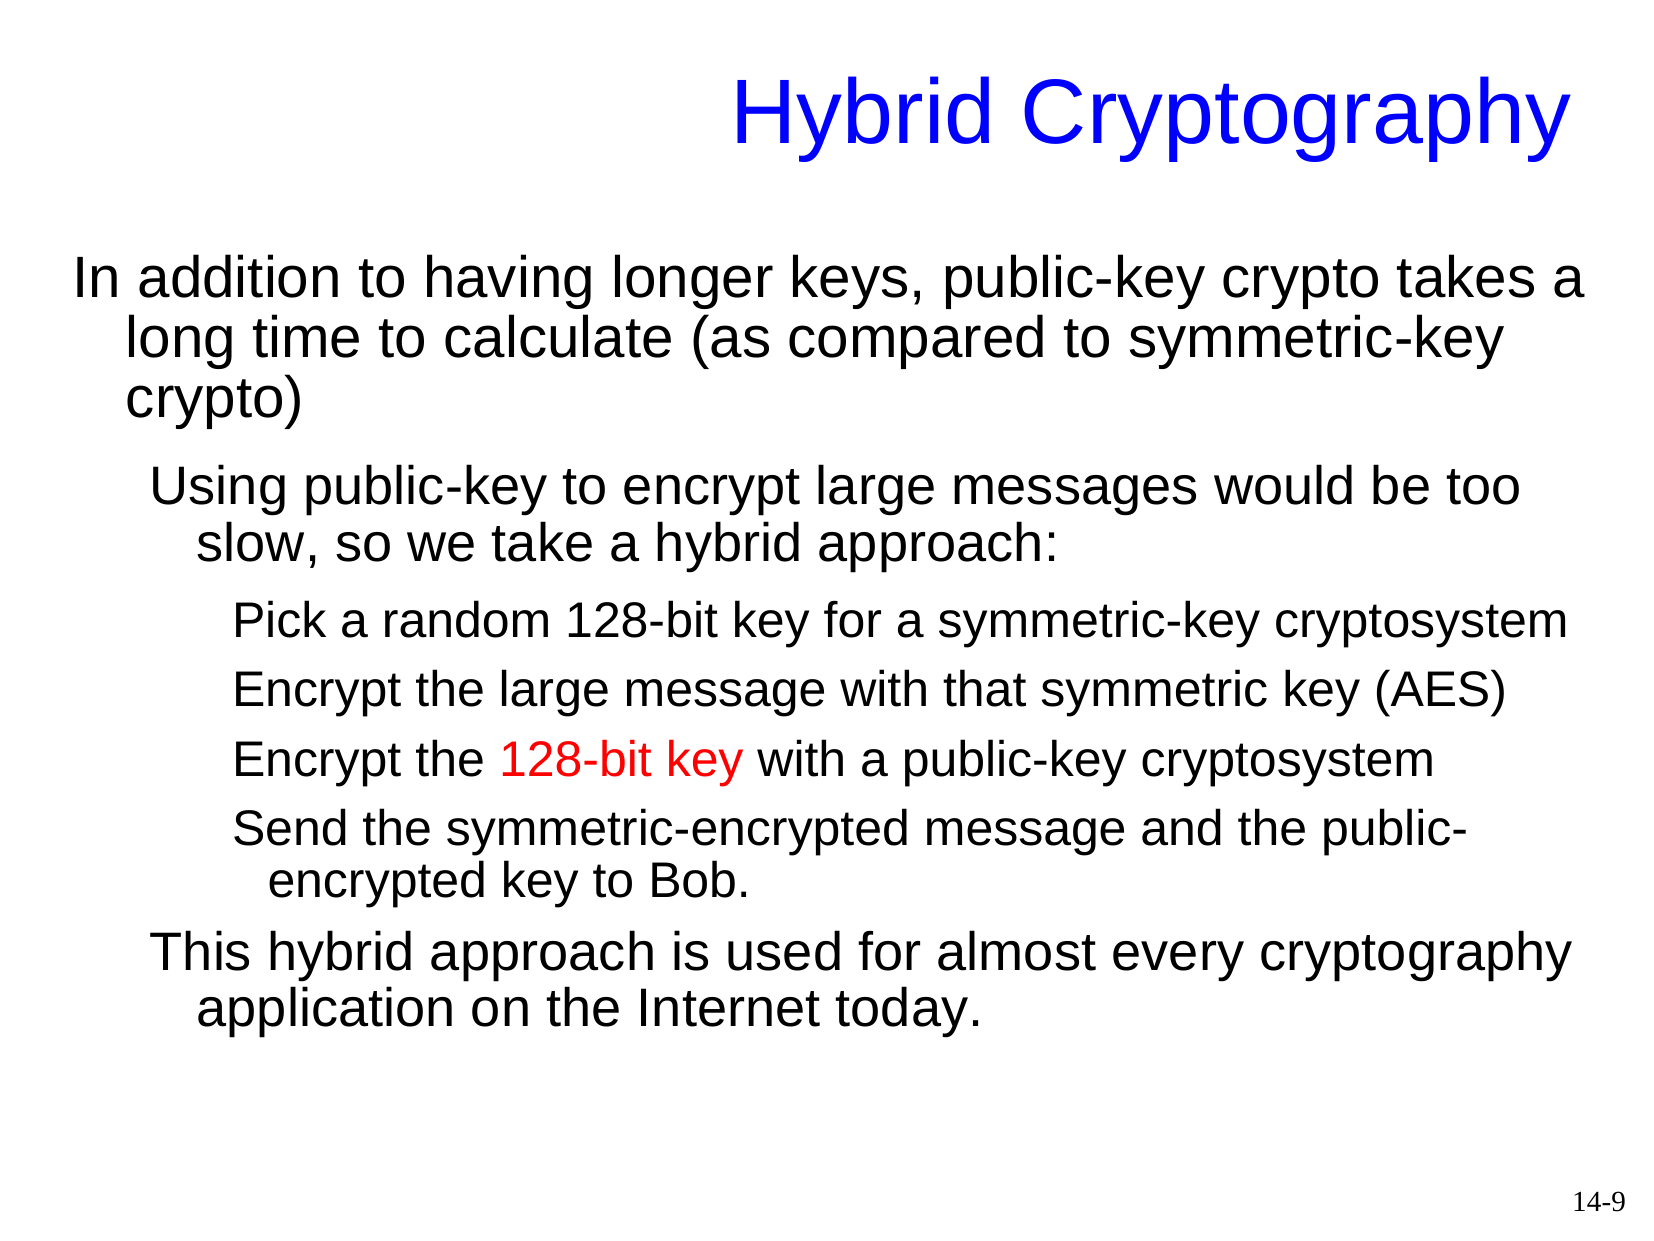

# Hybrid Cryptography
In addition to having longer keys, public-key crypto takes a long time to calculate (as compared to symmetric-key crypto)
Using public-key to encrypt large messages would be too slow, so we take a hybrid approach:
Pick a random 128-bit key for a symmetric-key cryptosystem
Encrypt the large message with that symmetric key (AES)
Encrypt the 128-bit key with a public-key cryptosystem
Send the symmetric-encrypted message and the public-encrypted key to Bob.
This hybrid approach is used for almost every cryptography application on the Internet today.